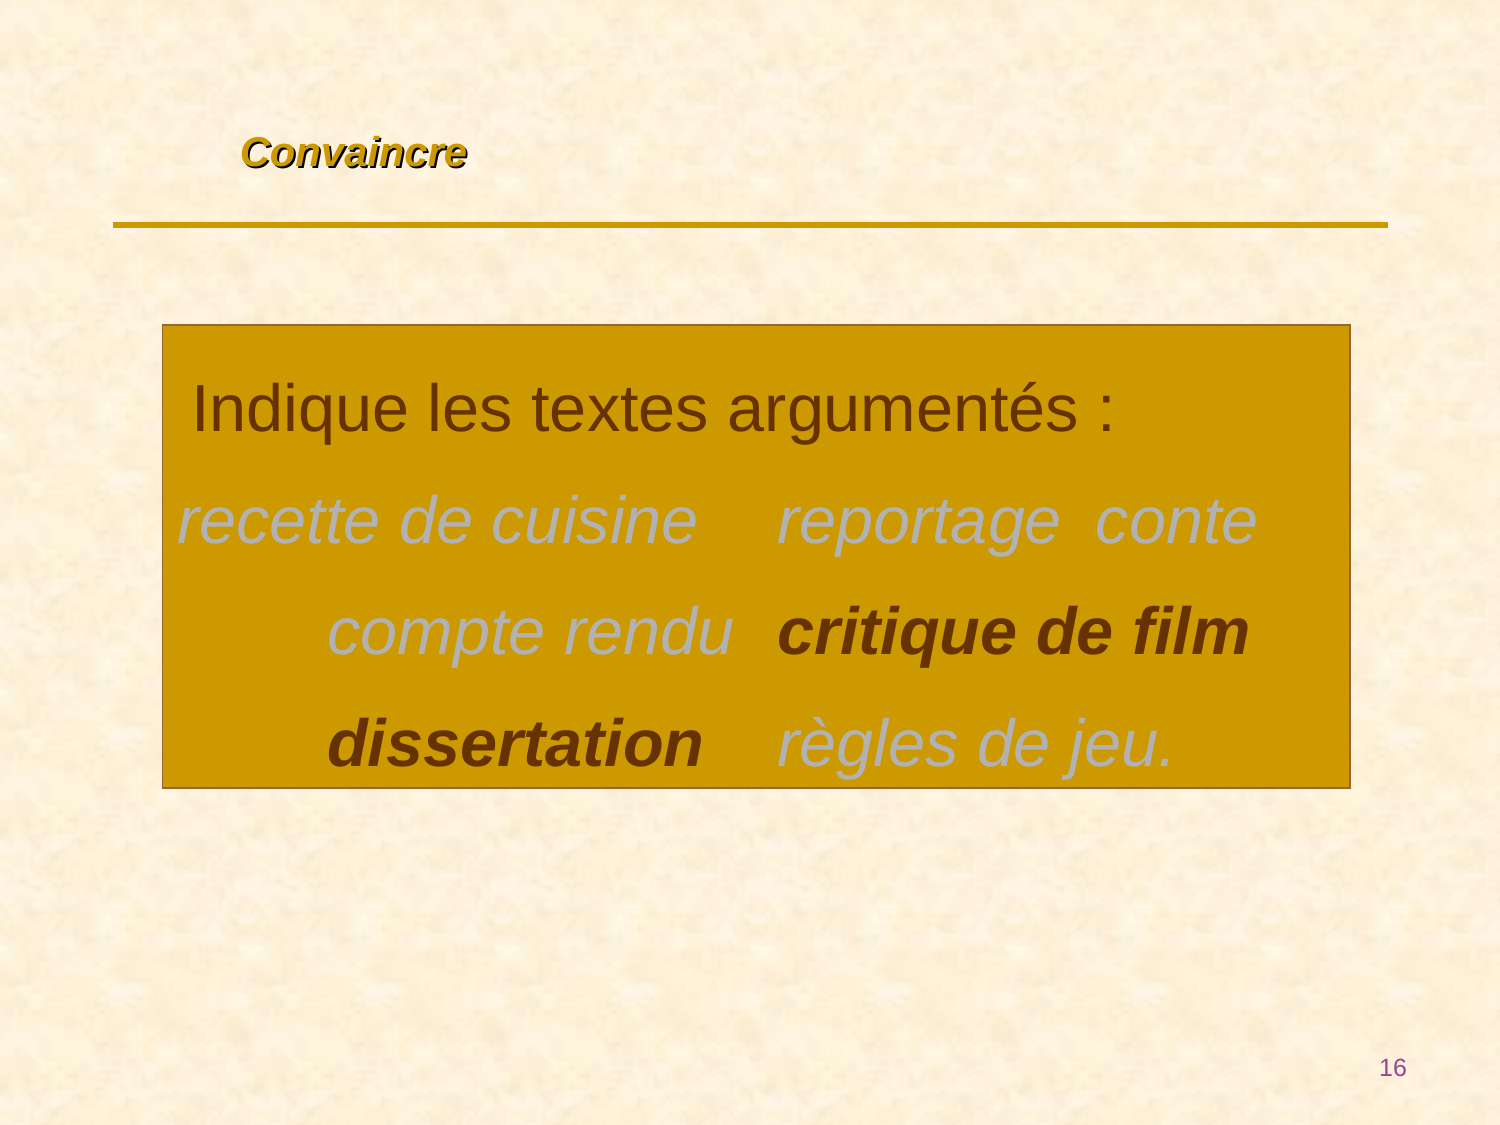

Convaincre
 Indique les textes argumentés :
recette de cuisine	reportage	 conte 	compte rendu	critique de film	dissertation	règles de jeu.
16